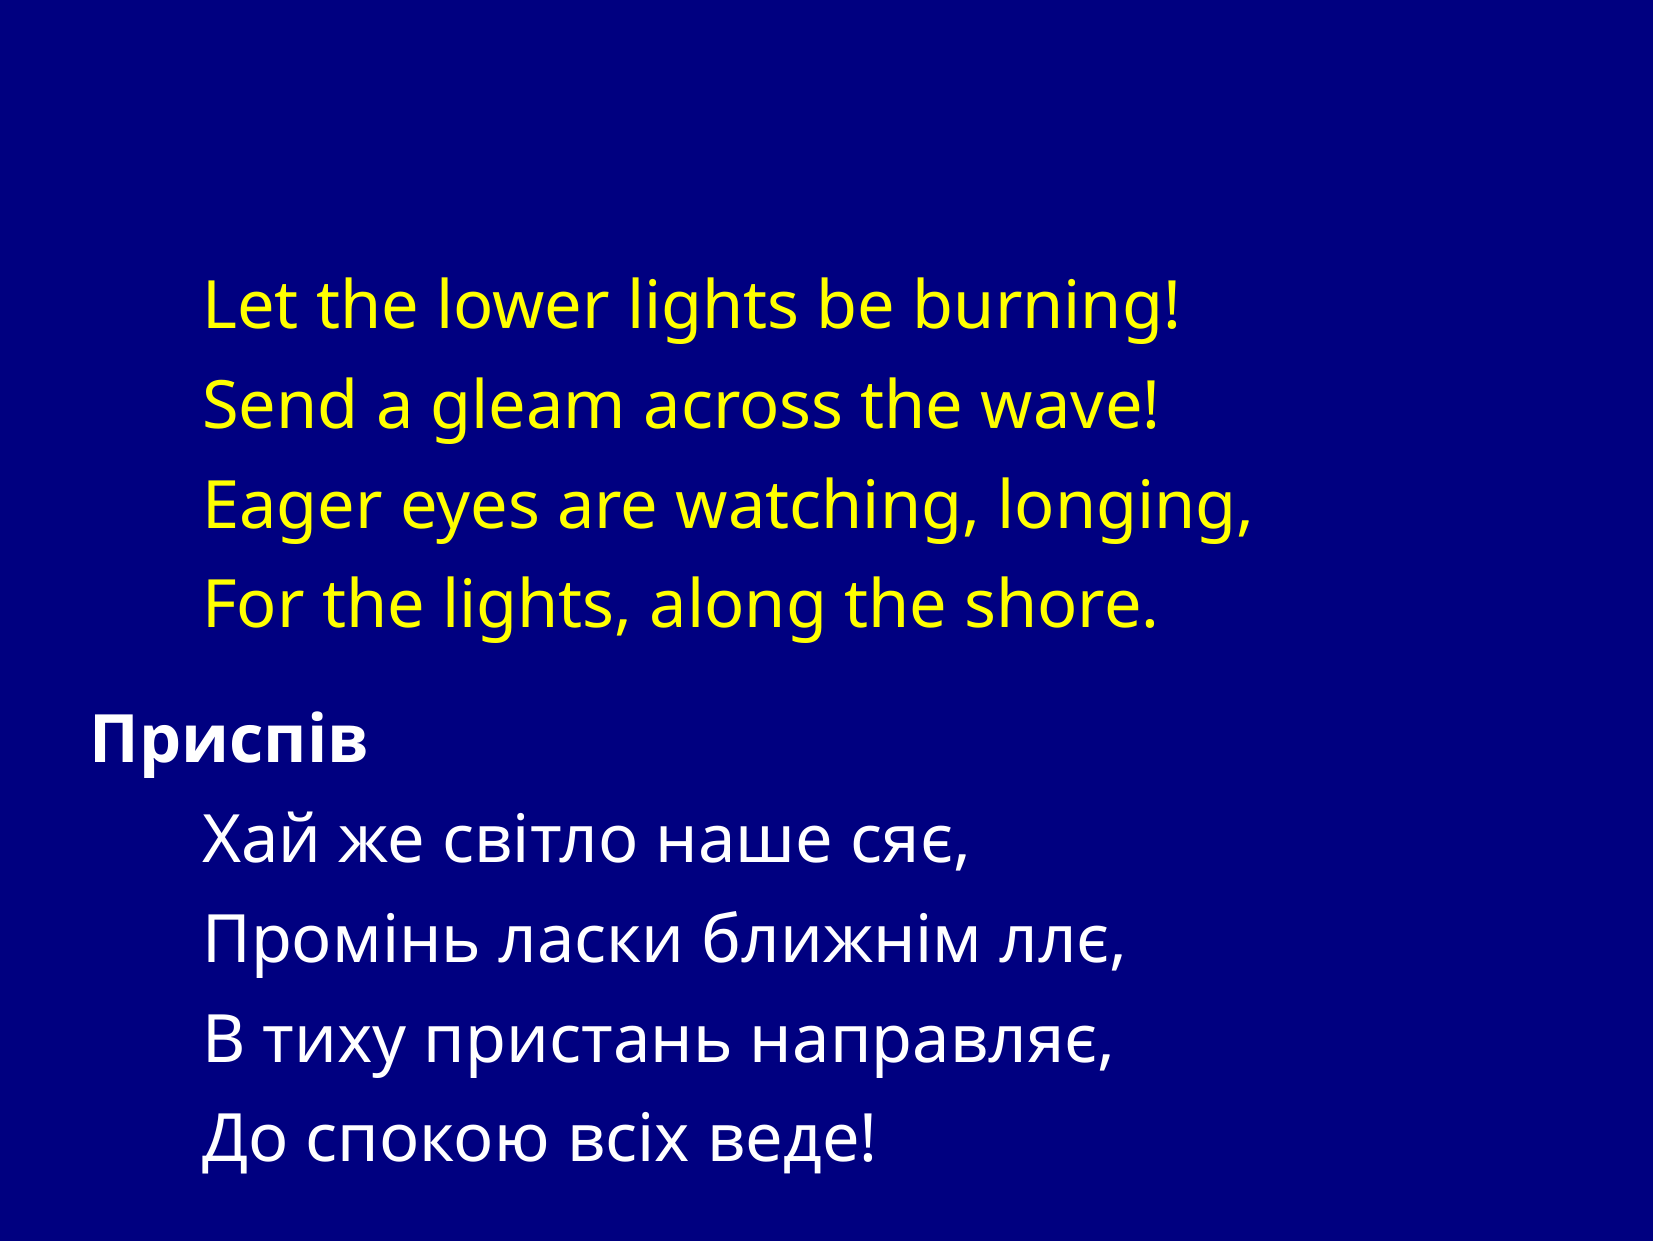

Let the lower lights be burning!
	Send a gleam across the wave!
	Eager eyes are watching, longing,
	For the lights, along the shore.
Приспів
	Хай же світло наше сяє,
	Промінь ласки ближнім ллє,
	В тиху пристань направляє,
	До спокою всіх веде!